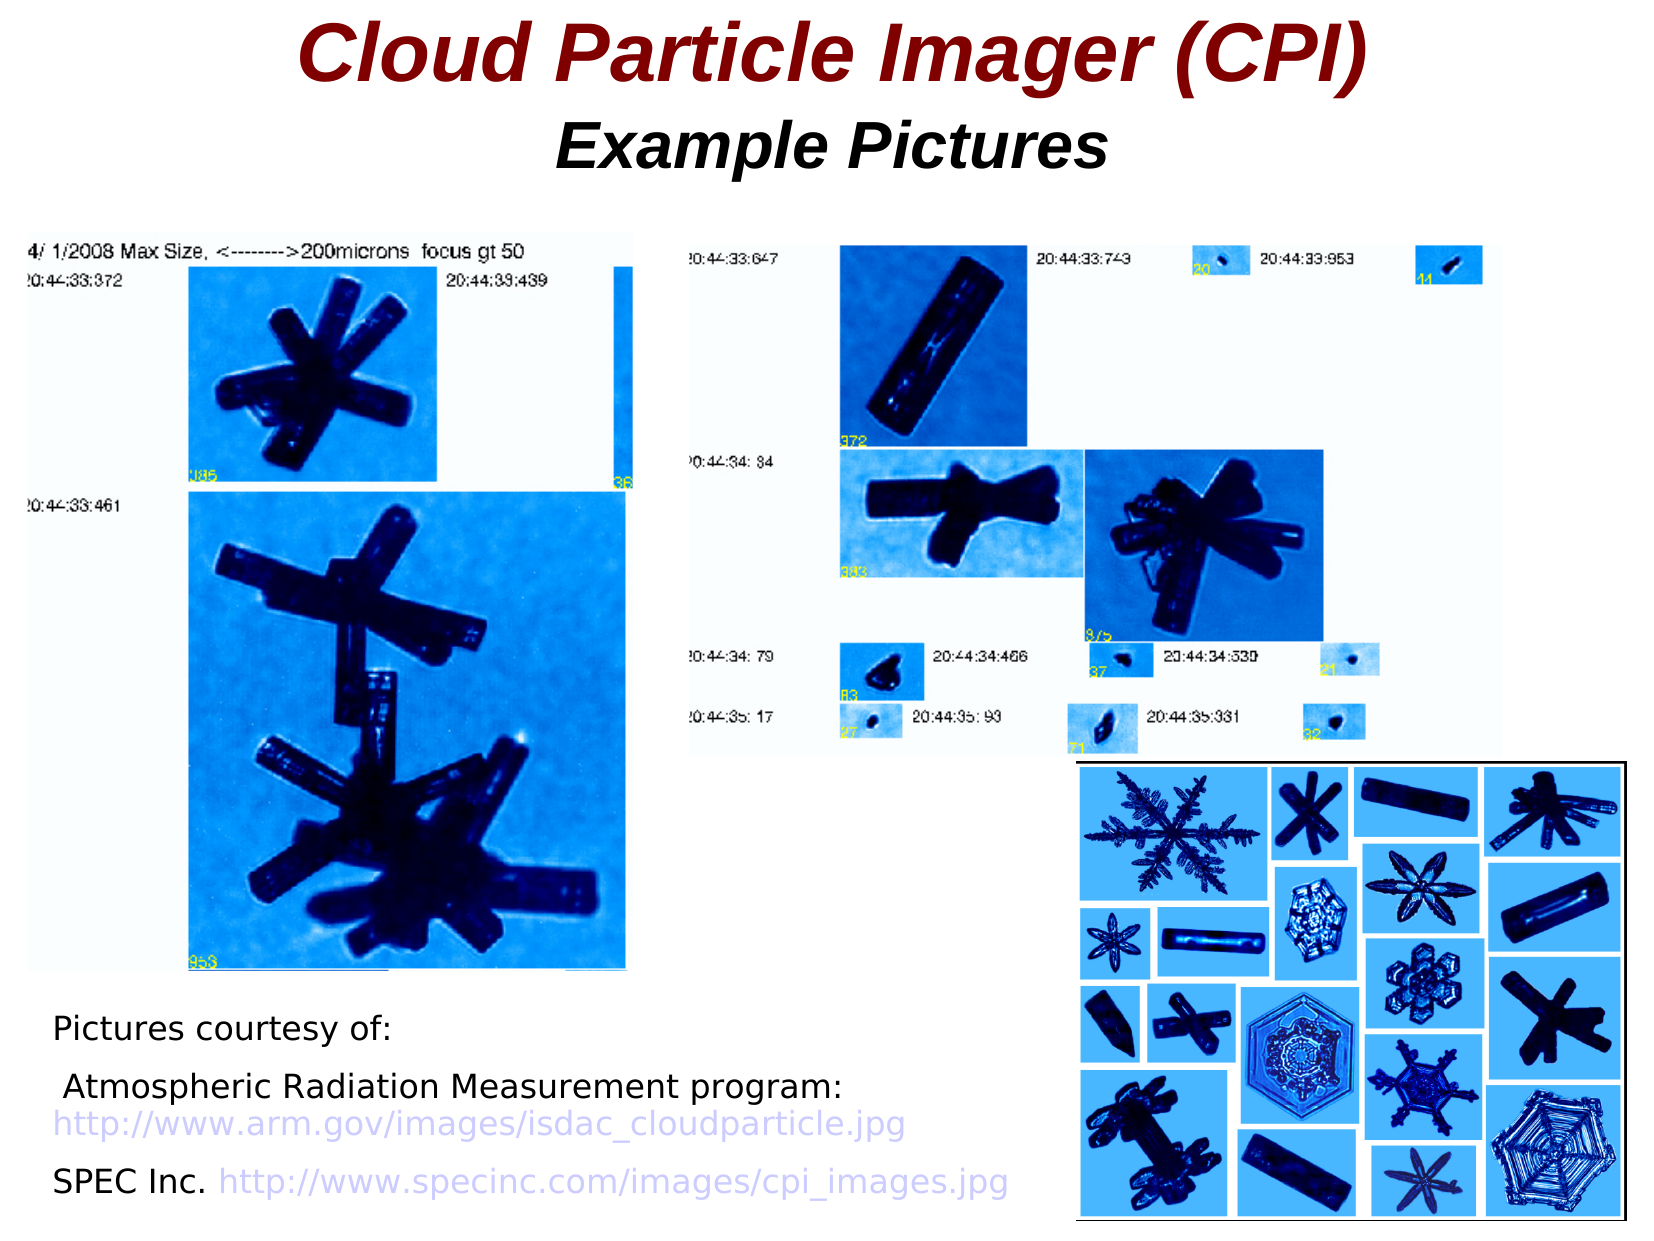

Cloud Particle Imager (CPI)
Example Pictures
Pictures courtesy of:
 Atmospheric Radiation Measurement program: http://www.arm.gov/images/isdac_cloudparticle.jpg
SPEC Inc. http://www.specinc.com/images/cpi_images.jpg